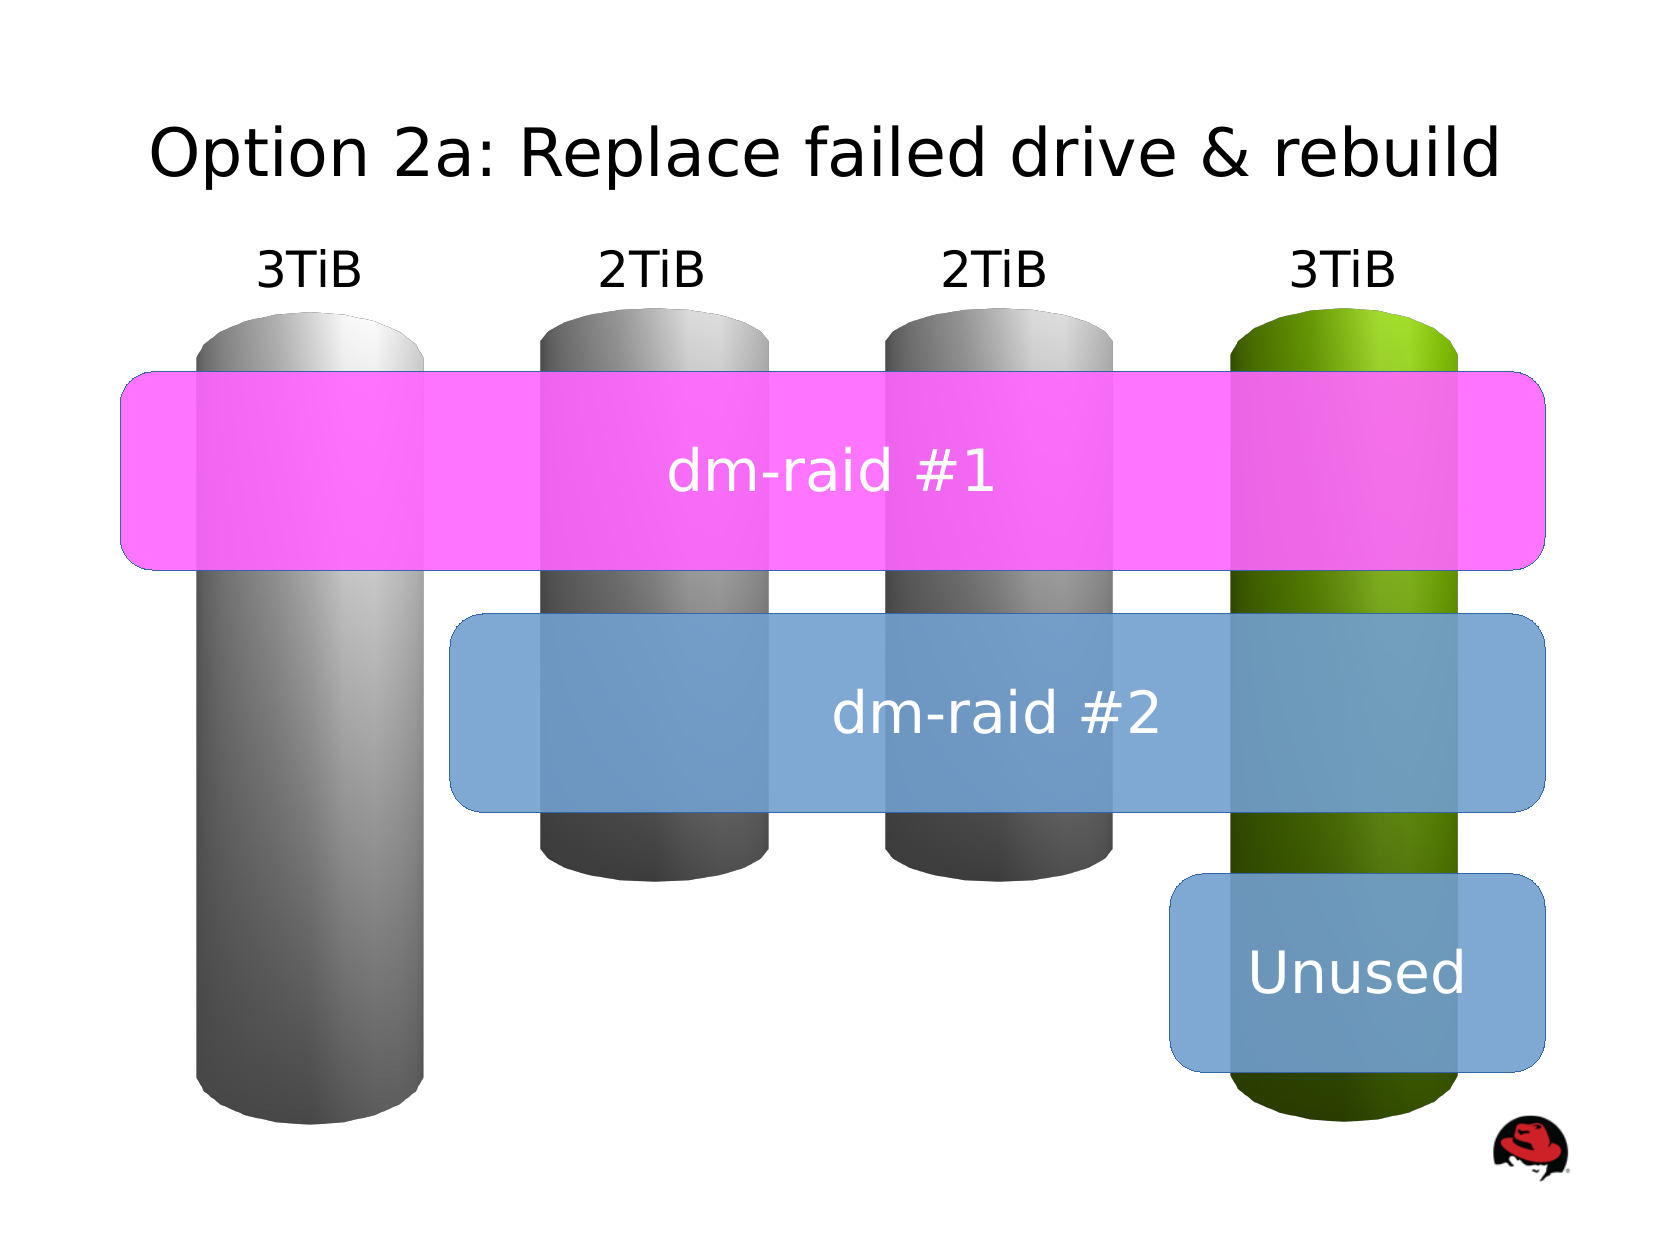

# Option 2a: Replace failed drive & rebuild
3TiB
2TiB
2TiB
3TiB
dm-raid #1
dm-raid #2
Unused